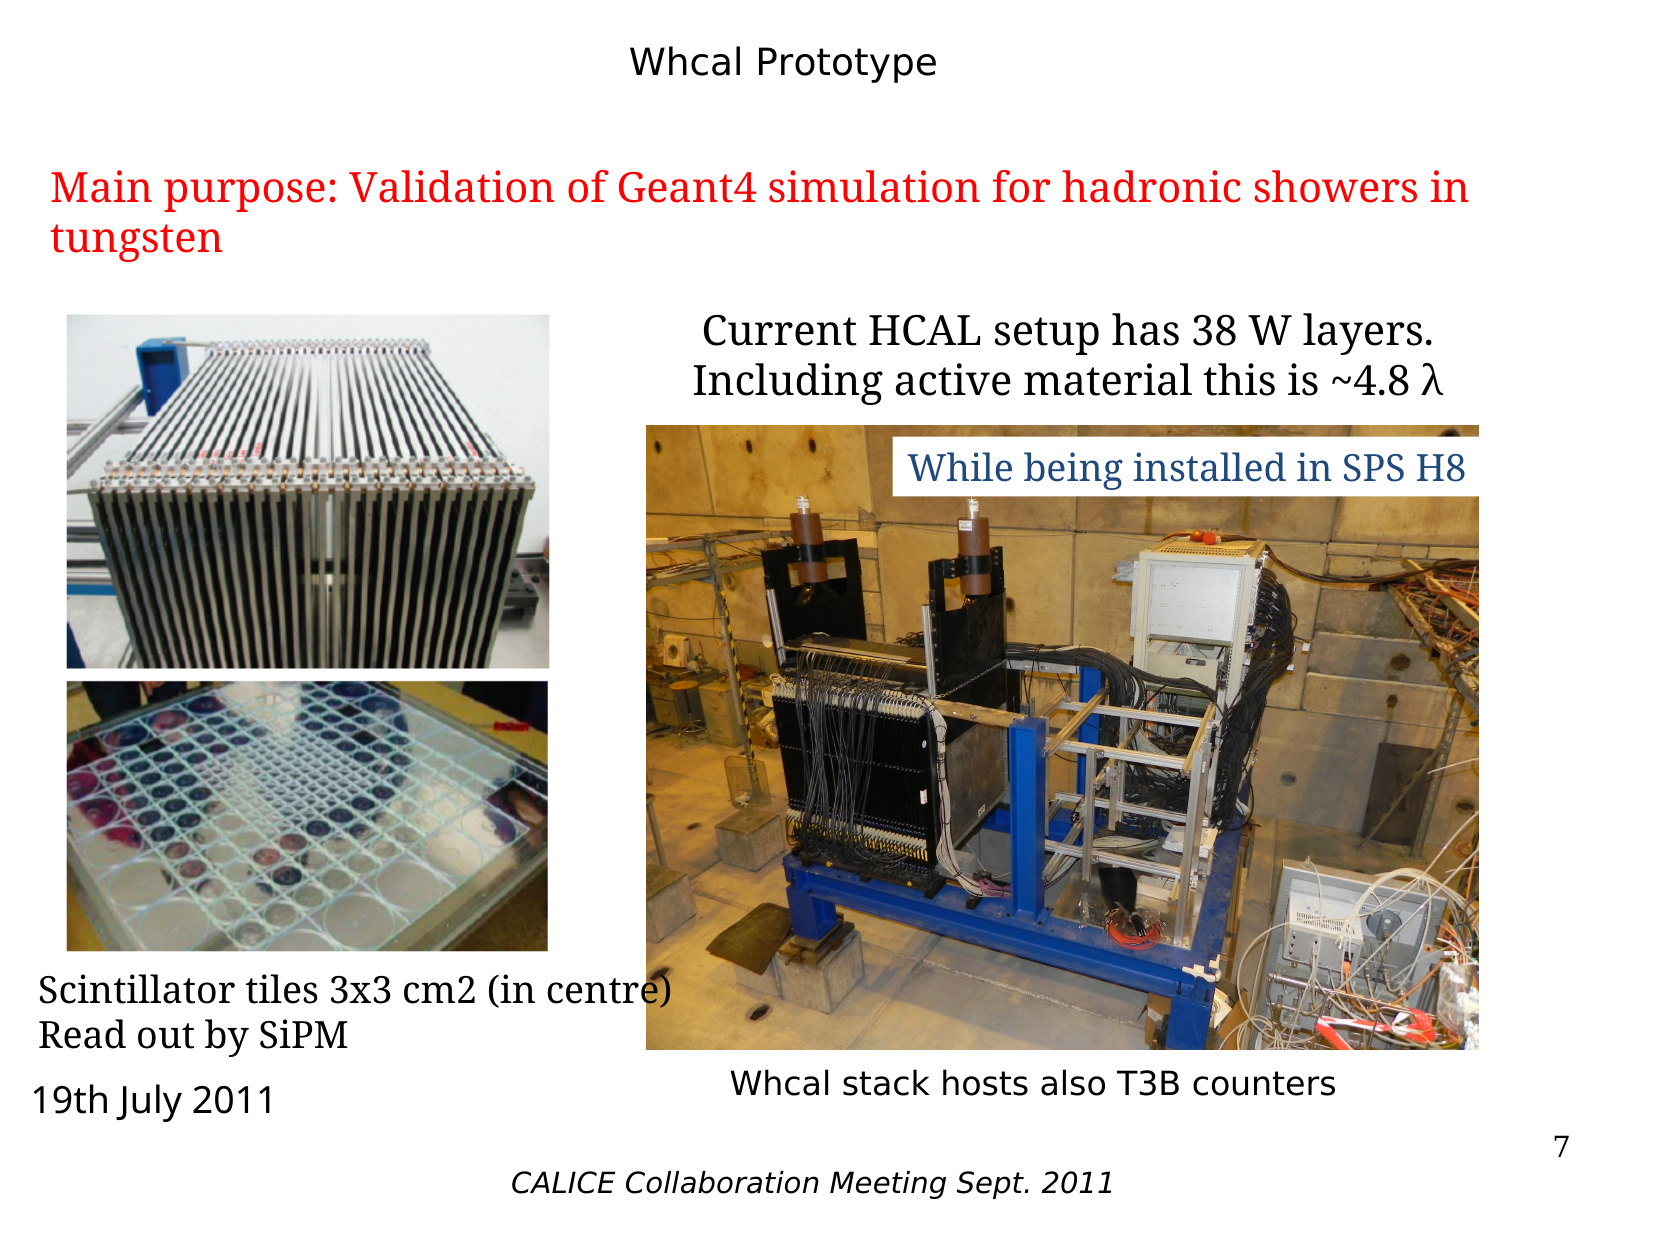

Whcal Prototype
Main purpose: Validation of Geant4 simulation for hadronic showers in tungsten
Current HCAL setup has 38 W layers.
Including active material this is ~4.8 λ
While being installed in SPS H8
Scintillator tiles 3x3 cm2 (in centre)
Read out by SiPM
Whcal stack hosts also T3B counters
19th July 2011
7